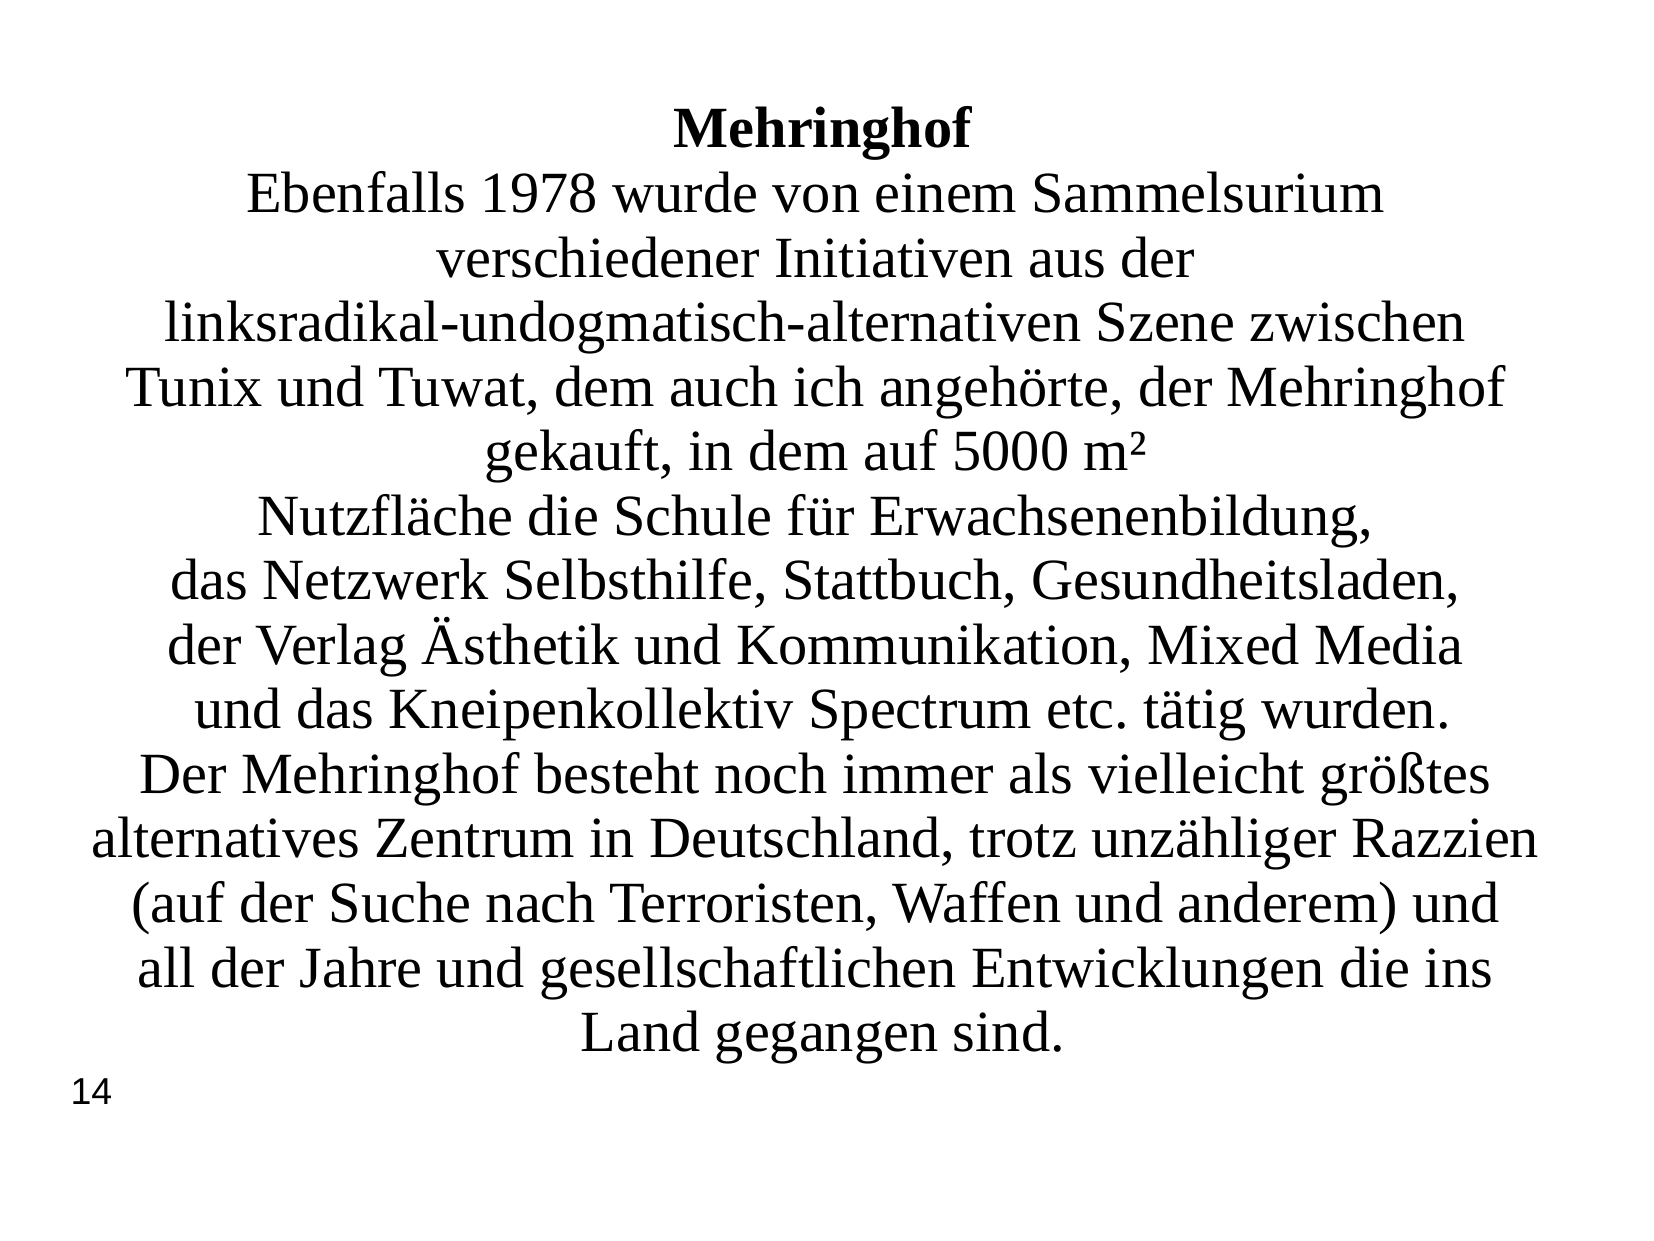

Mehringhof
Ebenfalls 1978 wurde von einem Sammelsurium
verschiedener Initiativen aus der
linksradikal-undogmatisch-alternativen Szene zwischen
Tunix und Tuwat, dem auch ich angehörte, der Mehringhof
gekauft, in dem auf 5000 m²
Nutzfläche die Schule für Erwachsenenbildung,
das Netzwerk Selbsthilfe, Stattbuch, Gesundheitsladen,
der Verlag Ästhetik und Kommunikation, Mixed Media
und das Kneipenkollektiv Spectrum etc. tätig wurden.
Der Mehringhof besteht noch immer als vielleicht größtes
alternatives Zentrum in Deutschland, trotz unzähliger Razzien
(auf der Suche nach Terroristen, Waffen und anderem) und
all der Jahre und gesellschaftlichen Entwicklungen die ins
Land gegangen sind.